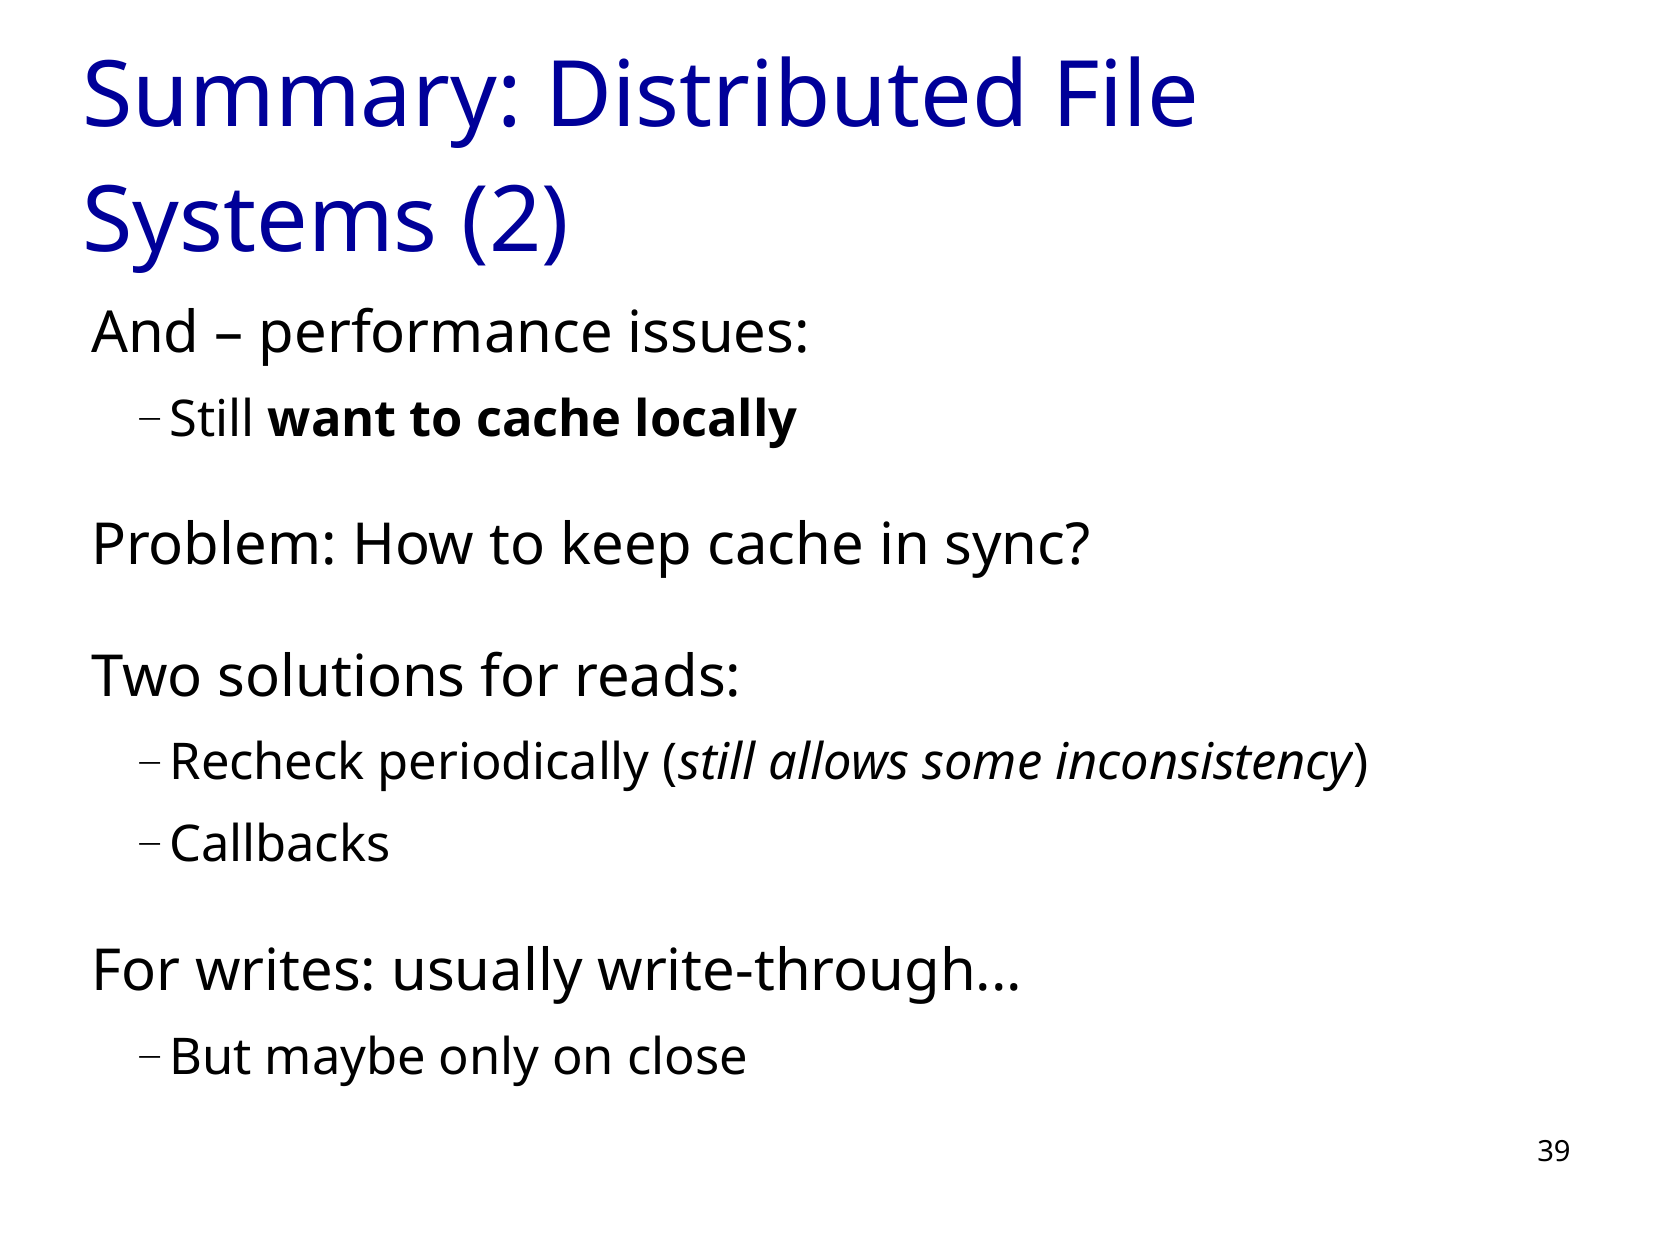

# Summary: Distributed File Systems (2)
And – performance issues:
Still want to cache locally
Problem: How to keep cache in sync?
Two solutions for reads:
Recheck periodically (still allows some inconsistency)
Callbacks
For writes: usually write-through...
But maybe only on close
39